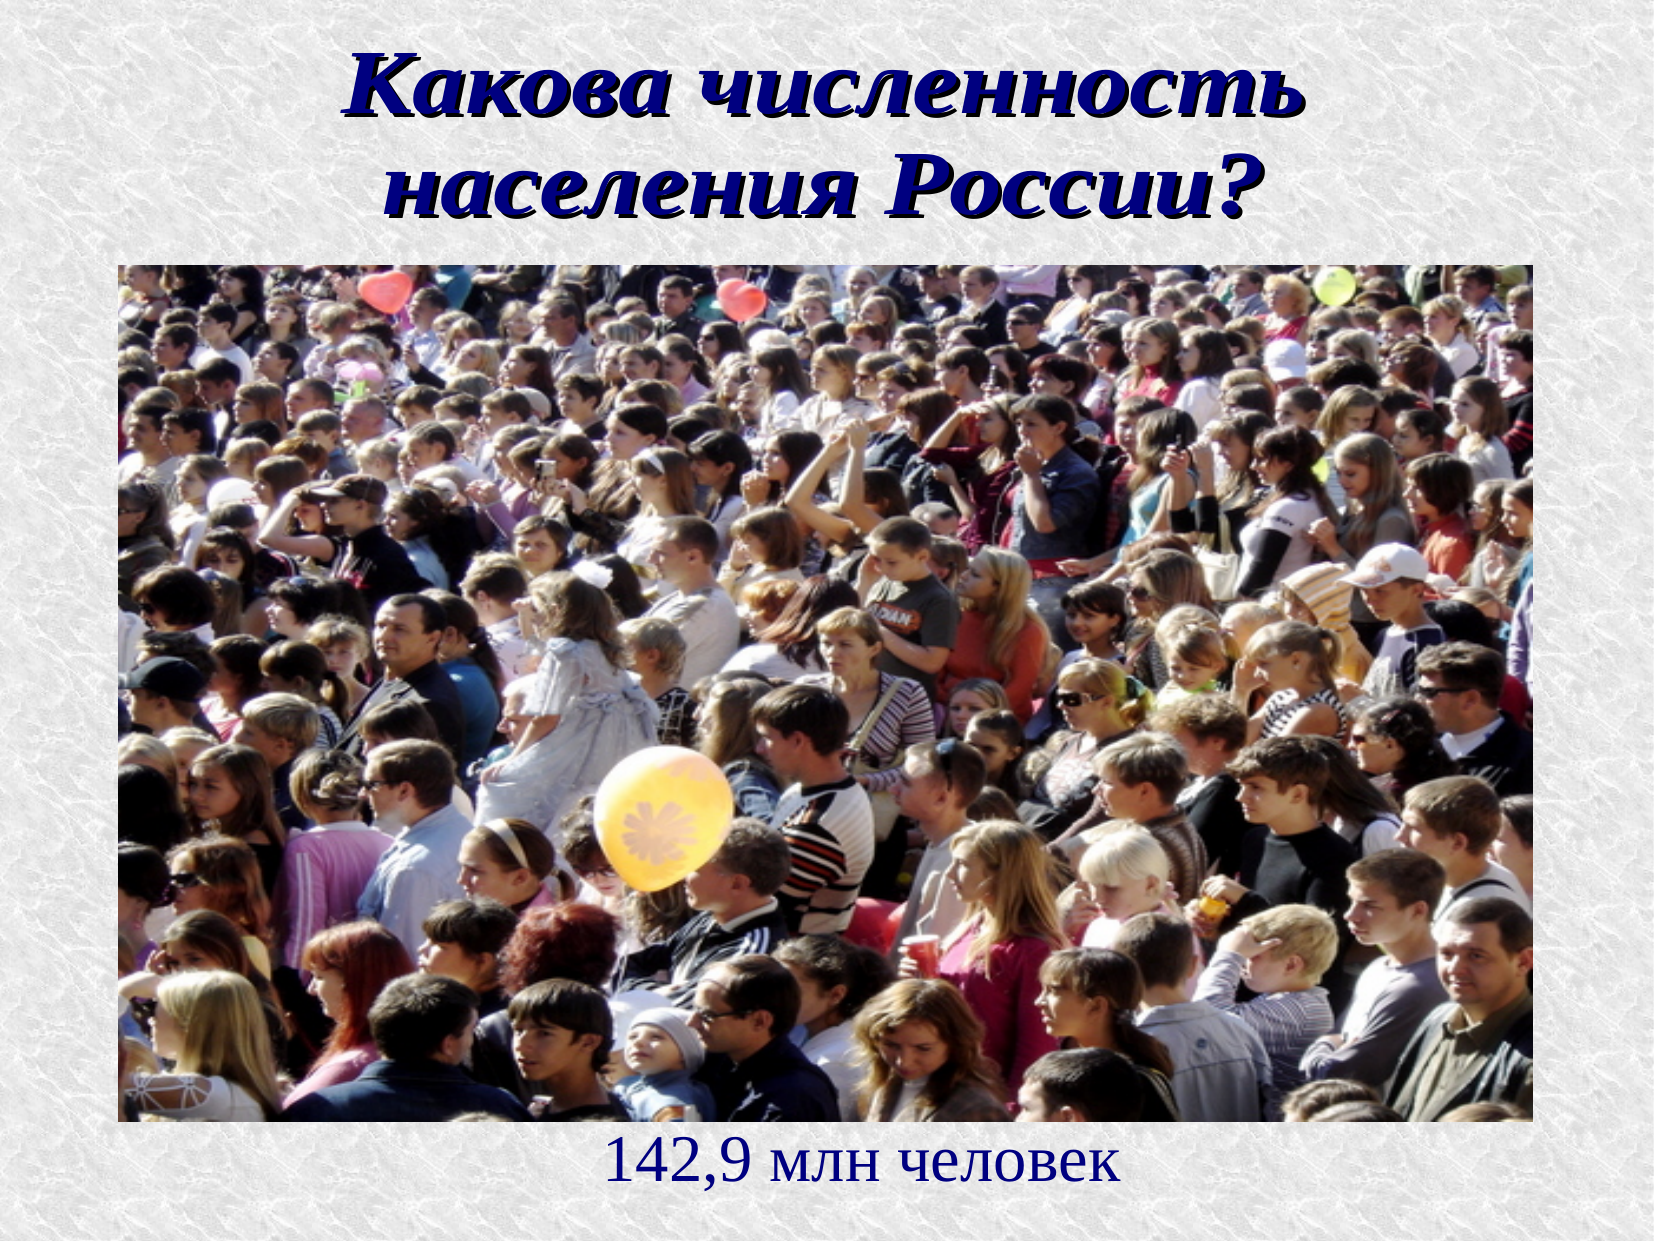

# Какова численность населения России?
142,9 млн человек